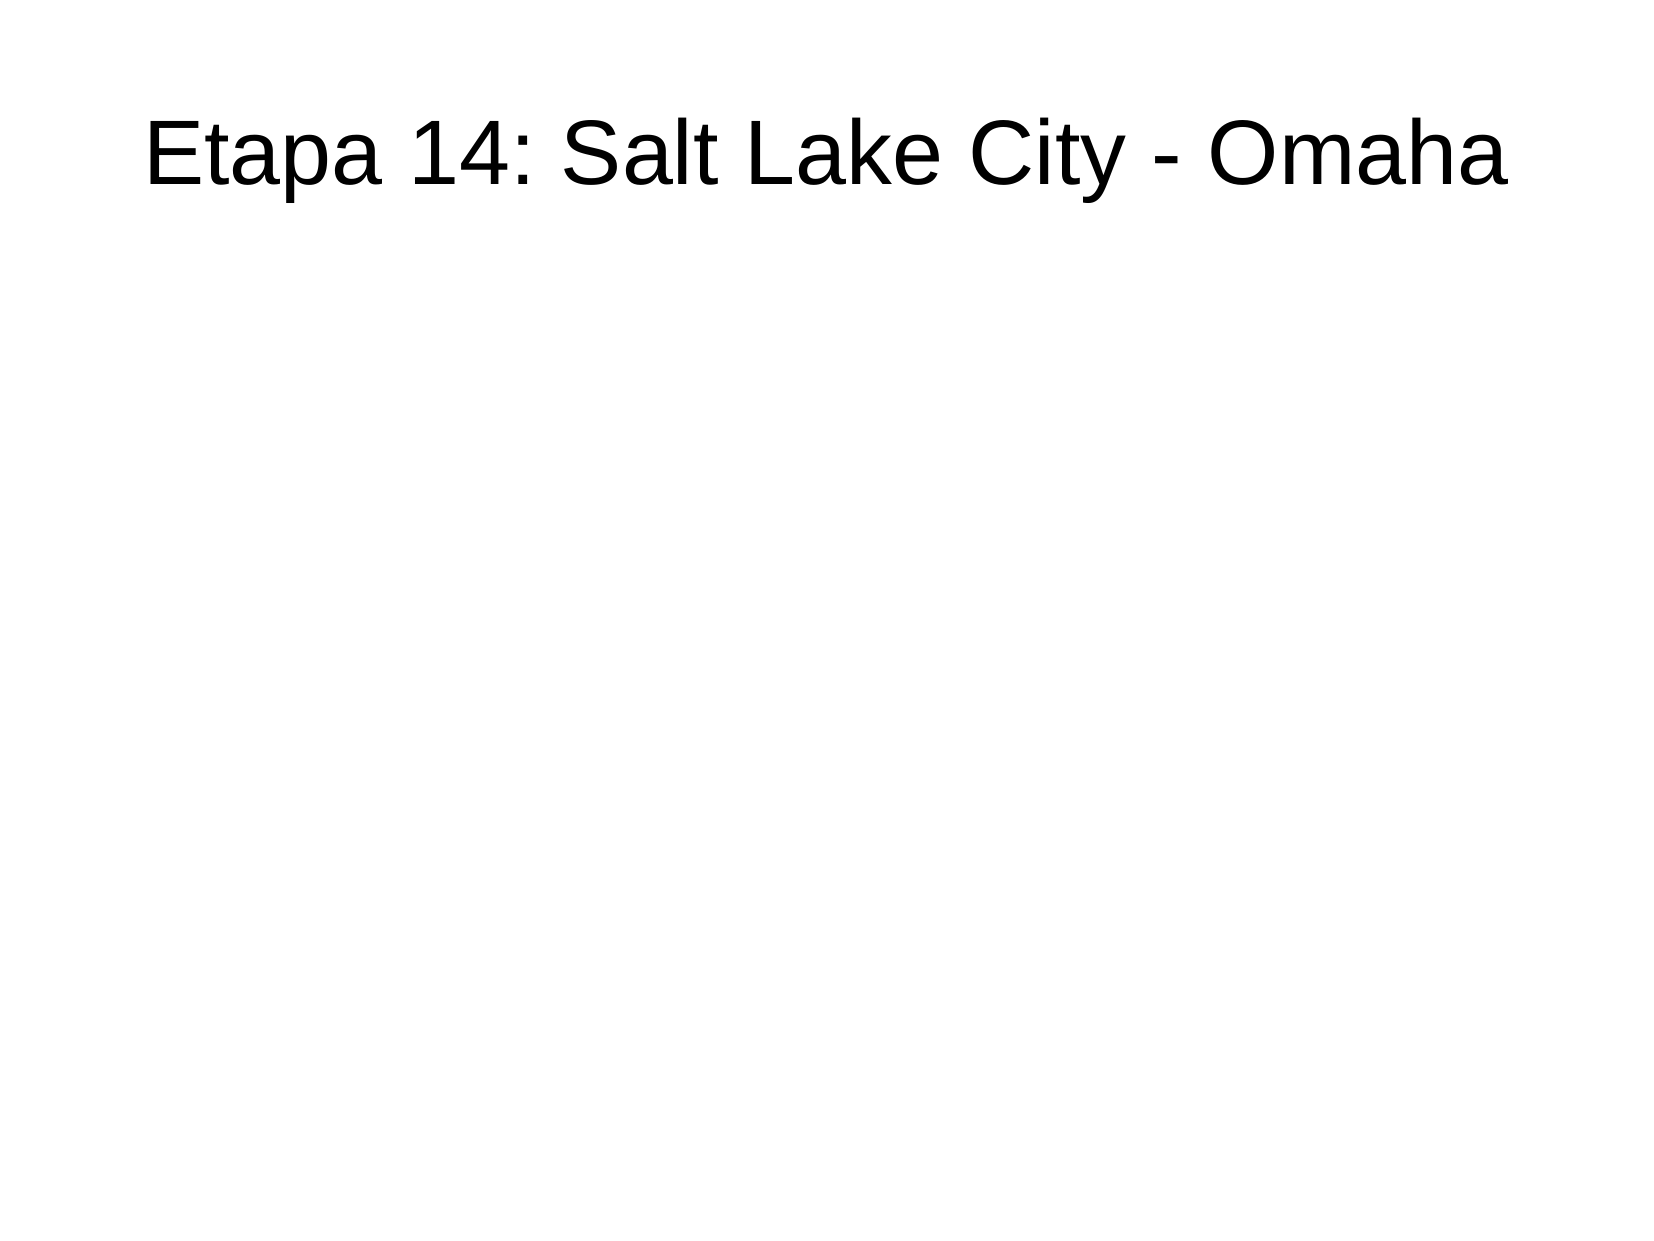

# Etapa 14: Salt Lake City - Omaha